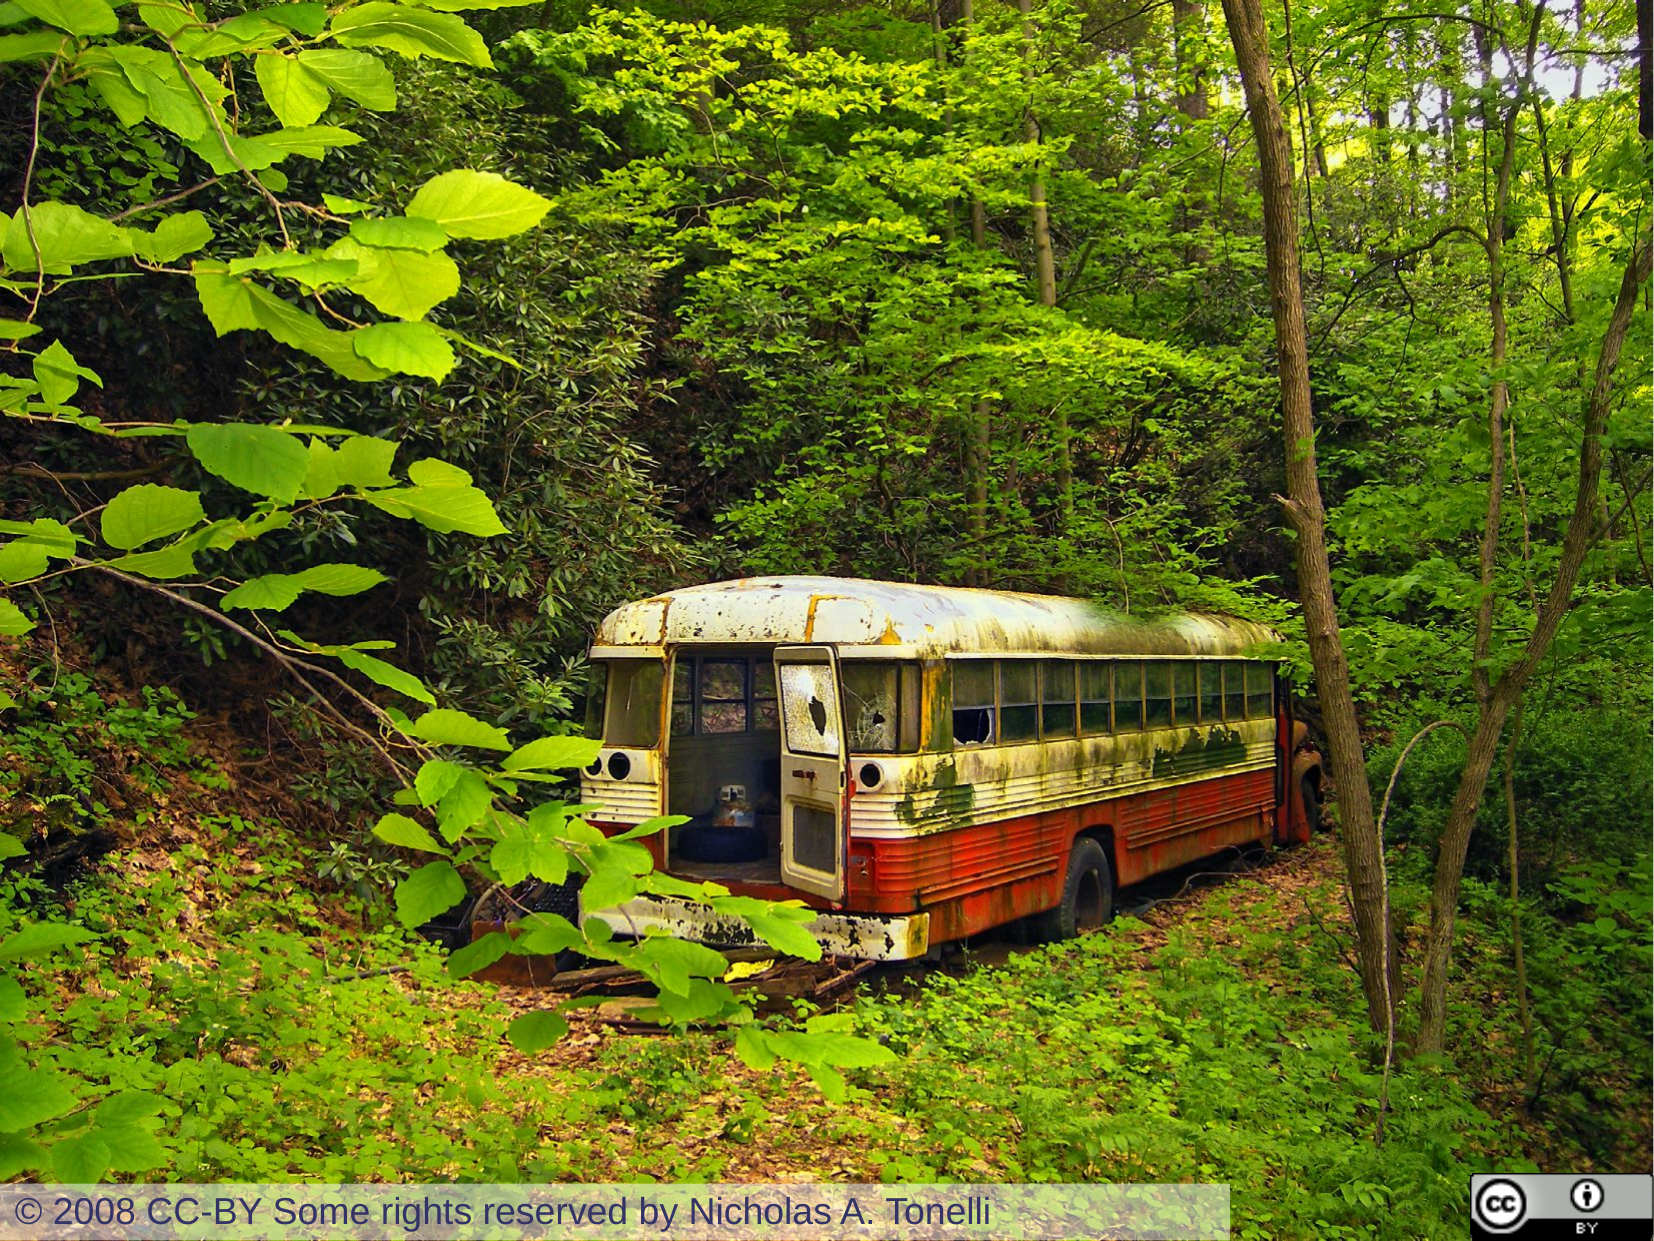

© 2008 CC-BY Some rights reserved by Nicholas A. Tonelli